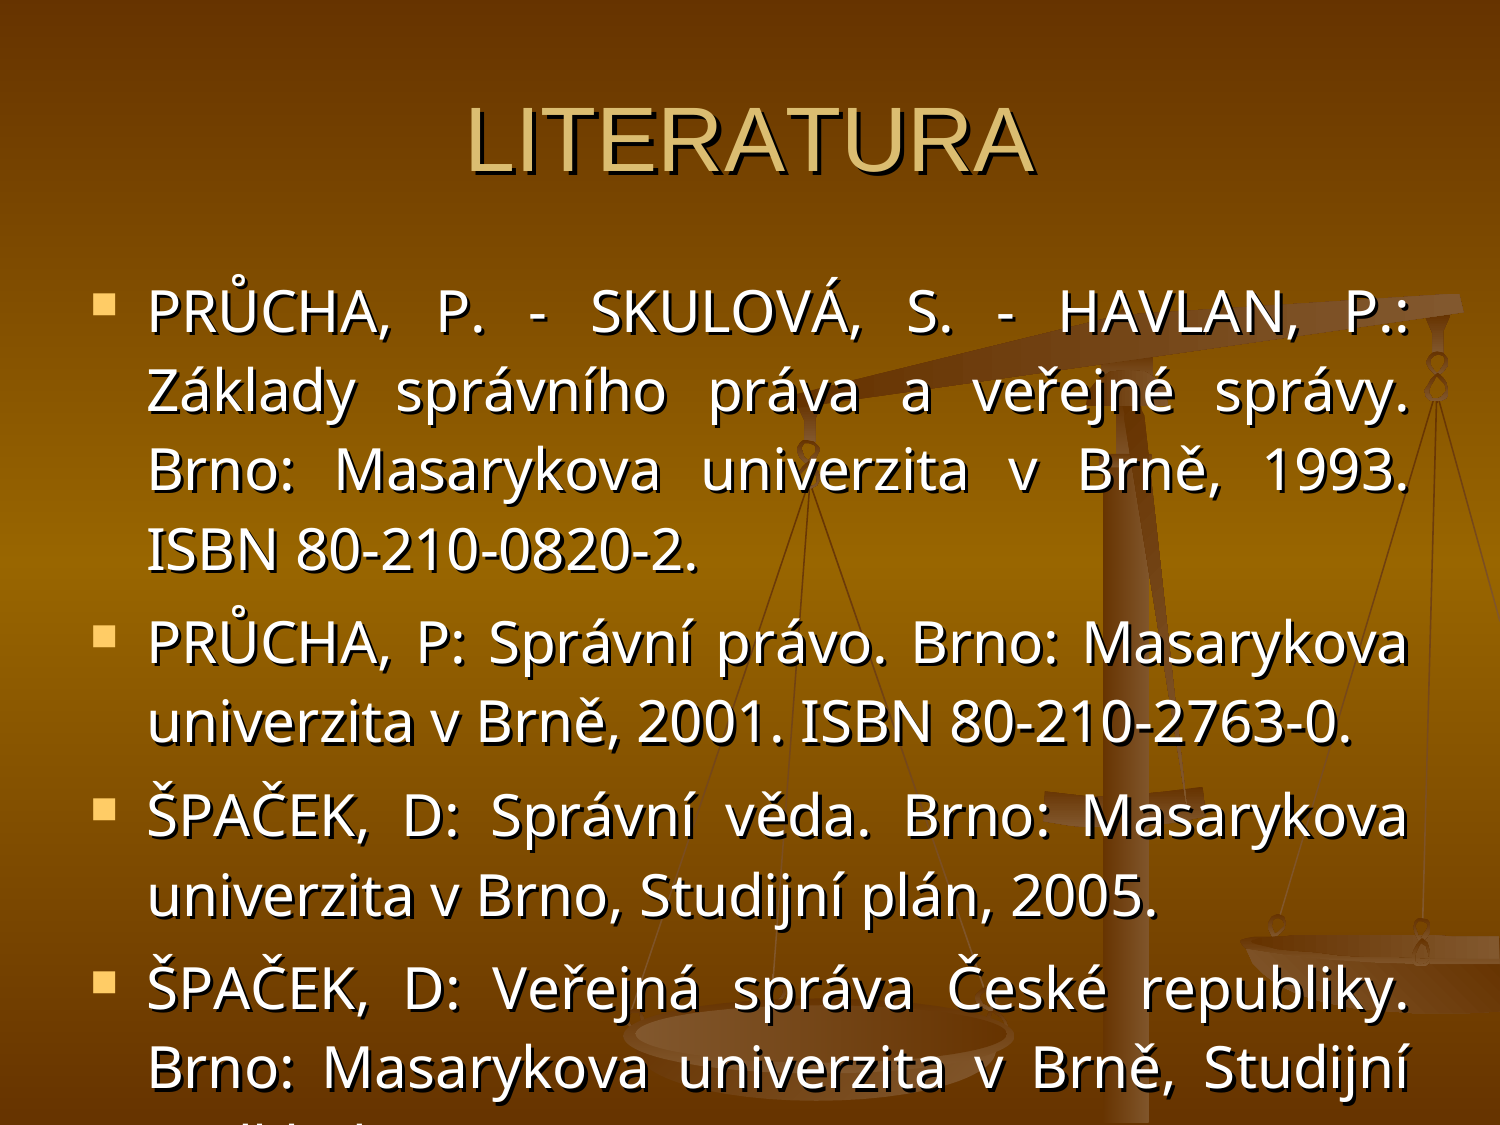

# LITERATURA
PRŮCHA, P. - SKULOVÁ, S. - HAVLAN, P.: Základy správního práva a veřejné správy. Brno: Masarykova univerzita v Brně, 1993. ISBN 80-210-0820-2.
PRŮCHA, P: Správní právo. Brno: Masarykova univerzita v Brně, 2001. ISBN 80-210-2763-0.
ŠPAČEK, D: Správní věda. Brno: Masarykova univerzita v Brno, Studijní plán, 2005.
ŠPAČEK, D: Veřejná správa České republiky. Brno: Masarykova univerzita v Brně, Studijní podklady, 2005.